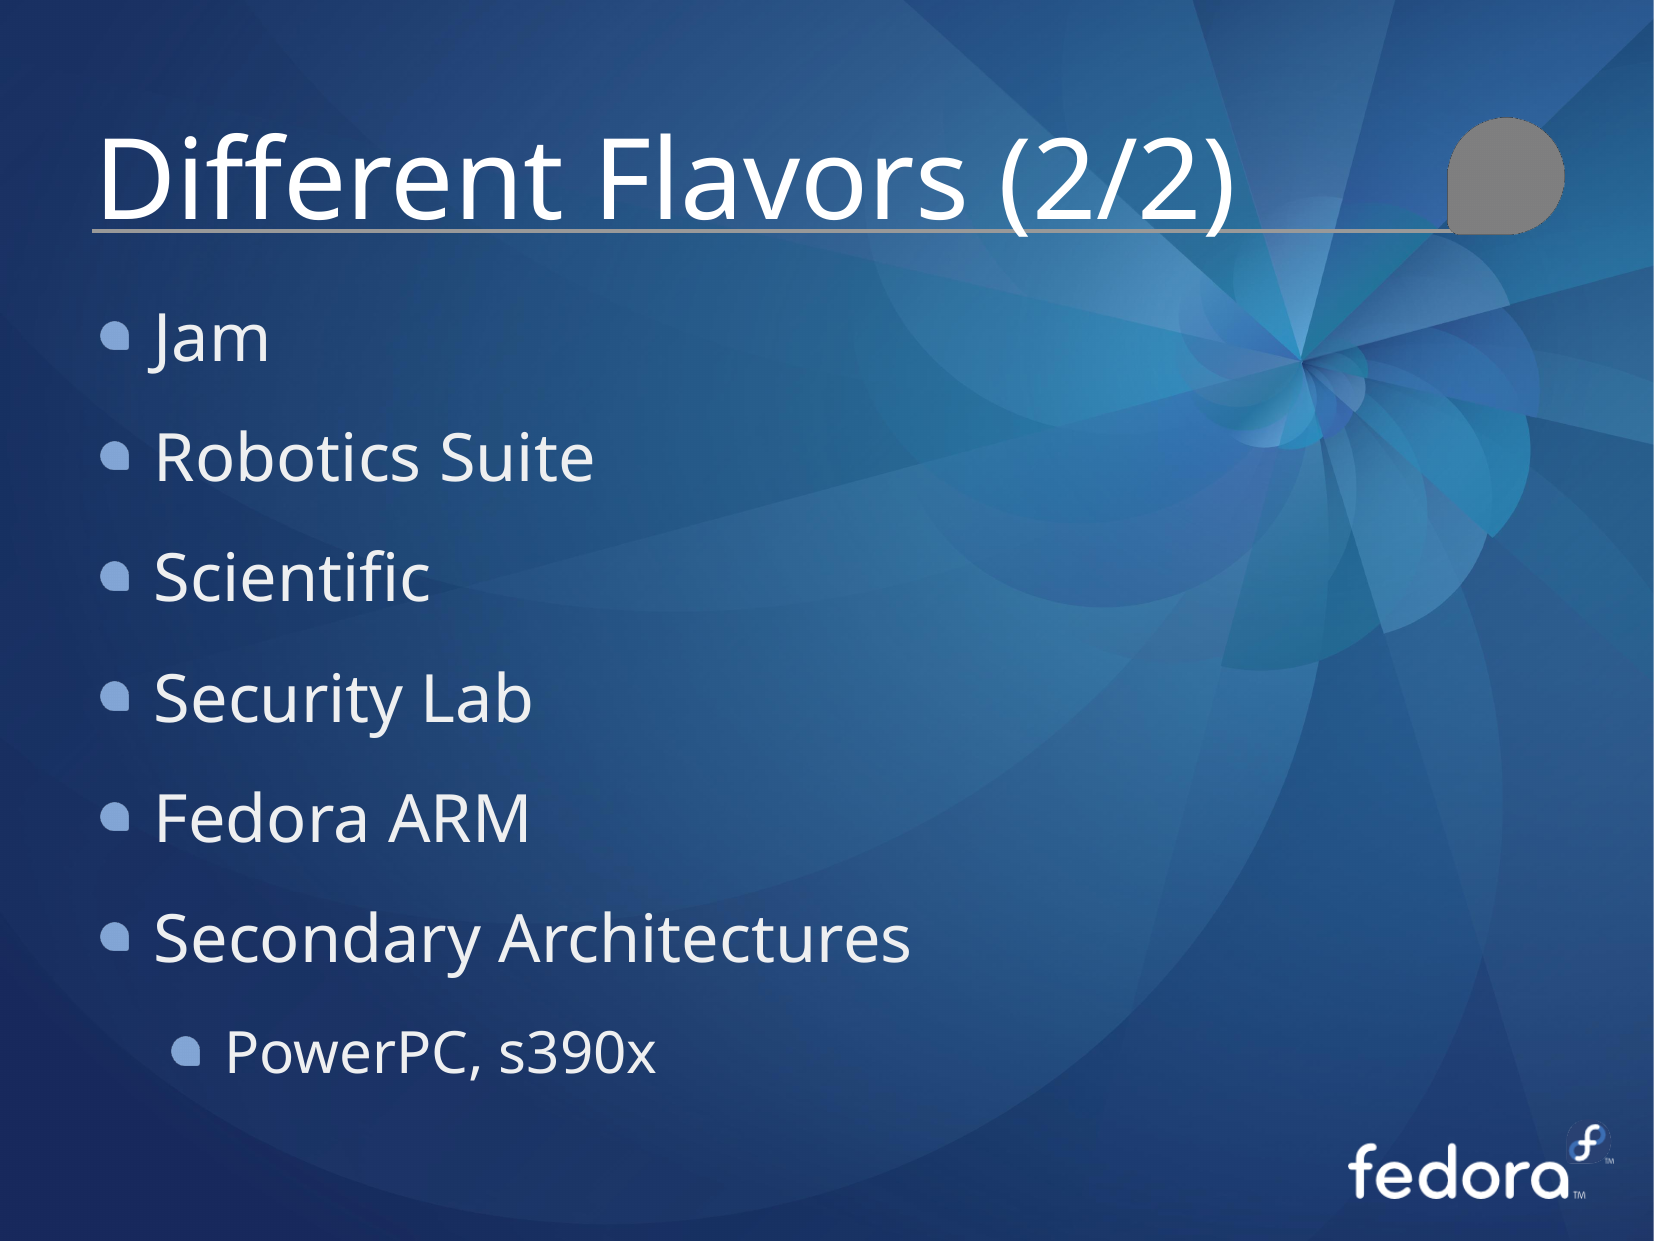

Different Flavors (2/2)
# Jam
Robotics Suite
Scientific
Security Lab
Fedora ARM
Secondary Architectures
PowerPC, s390x